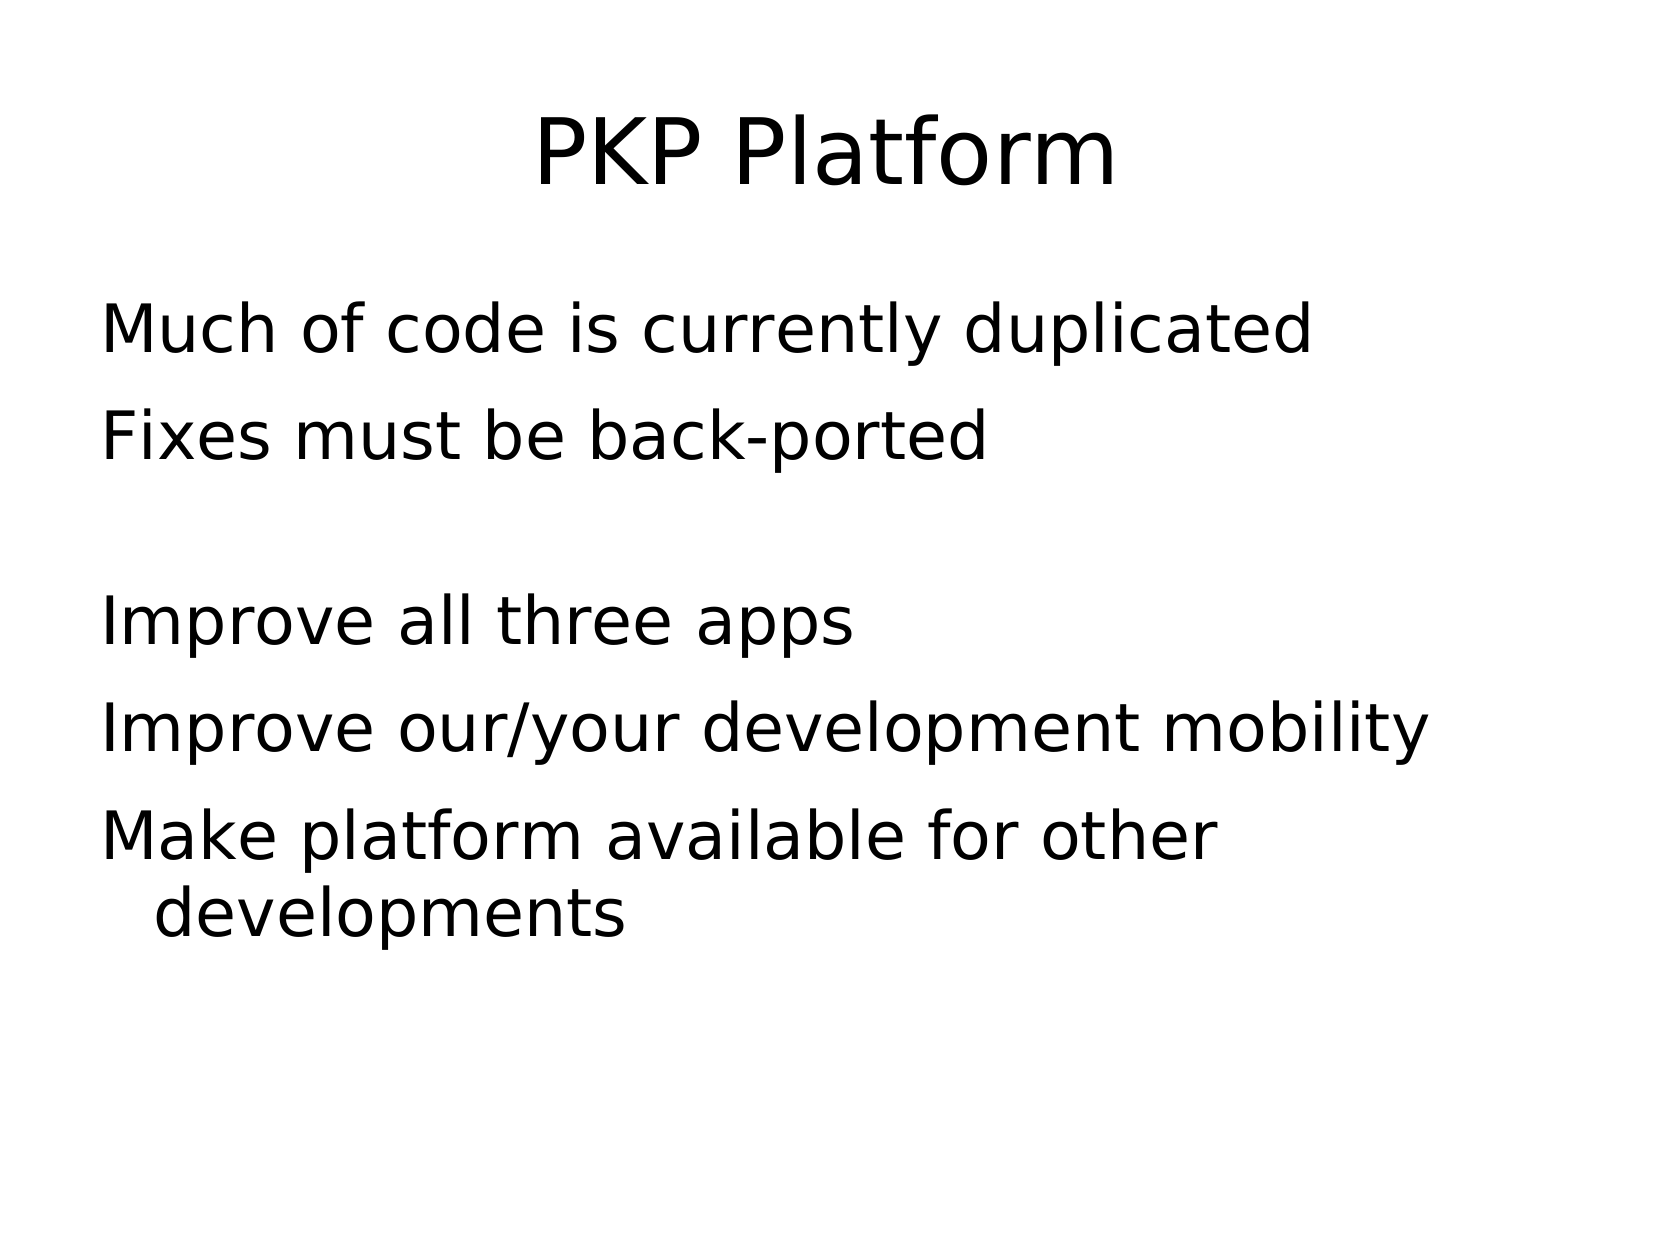

# PKP Platform
Much of code is currently duplicated
Fixes must be back-ported
Improve all three apps
Improve our/your development mobility
Make platform available for other developments